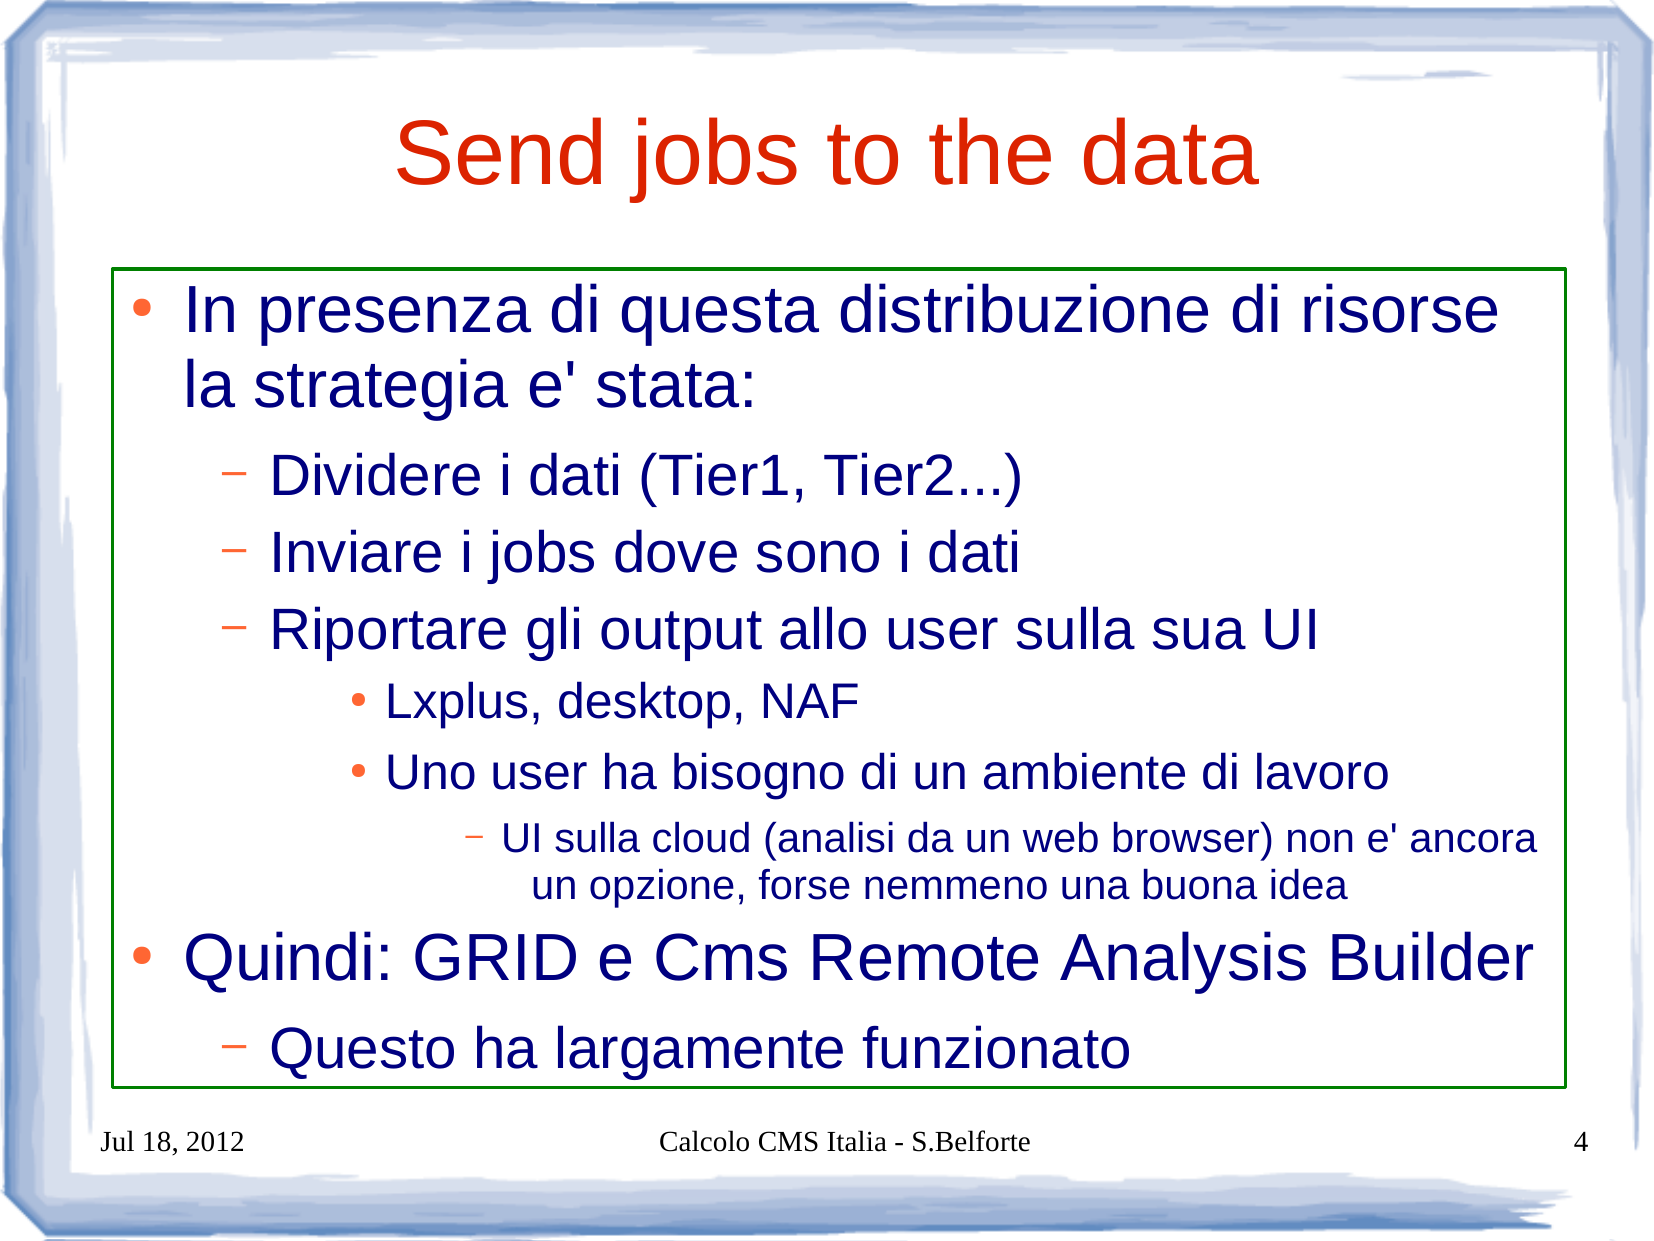

# Send jobs to the data
In presenza di questa distribuzione di risorse la strategia e' stata:
Dividere i dati (Tier1, Tier2...)
Inviare i jobs dove sono i dati
Riportare gli output allo user sulla sua UI
Lxplus, desktop, NAF
Uno user ha bisogno di un ambiente di lavoro
UI sulla cloud (analisi da un web browser) non e' ancora un opzione, forse nemmeno una buona idea
Quindi: GRID e Cms Remote Analysis Builder
Questo ha largamente funzionato
Jul 18, 2012
Calcolo CMS Italia - S.Belforte
4